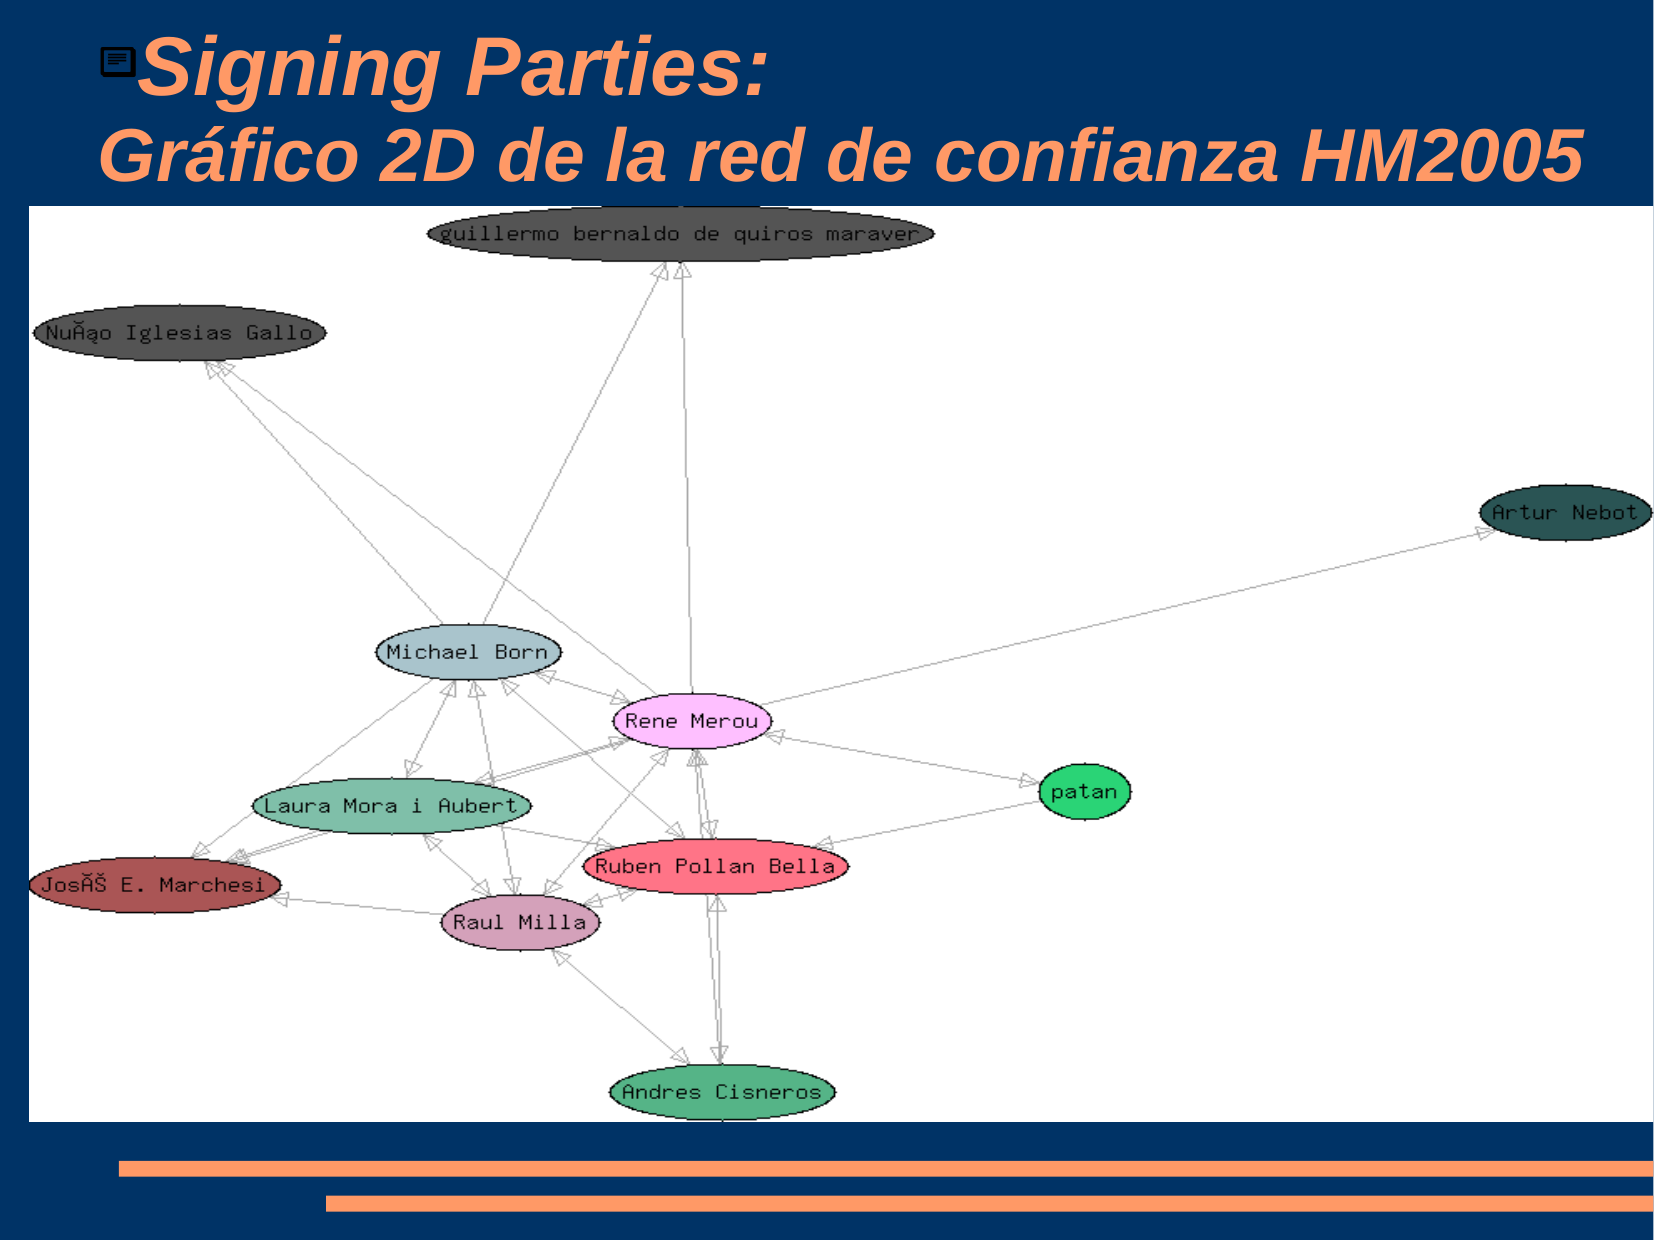

# Signing Parties: Gráfico 2D de la red de confianza HM2005